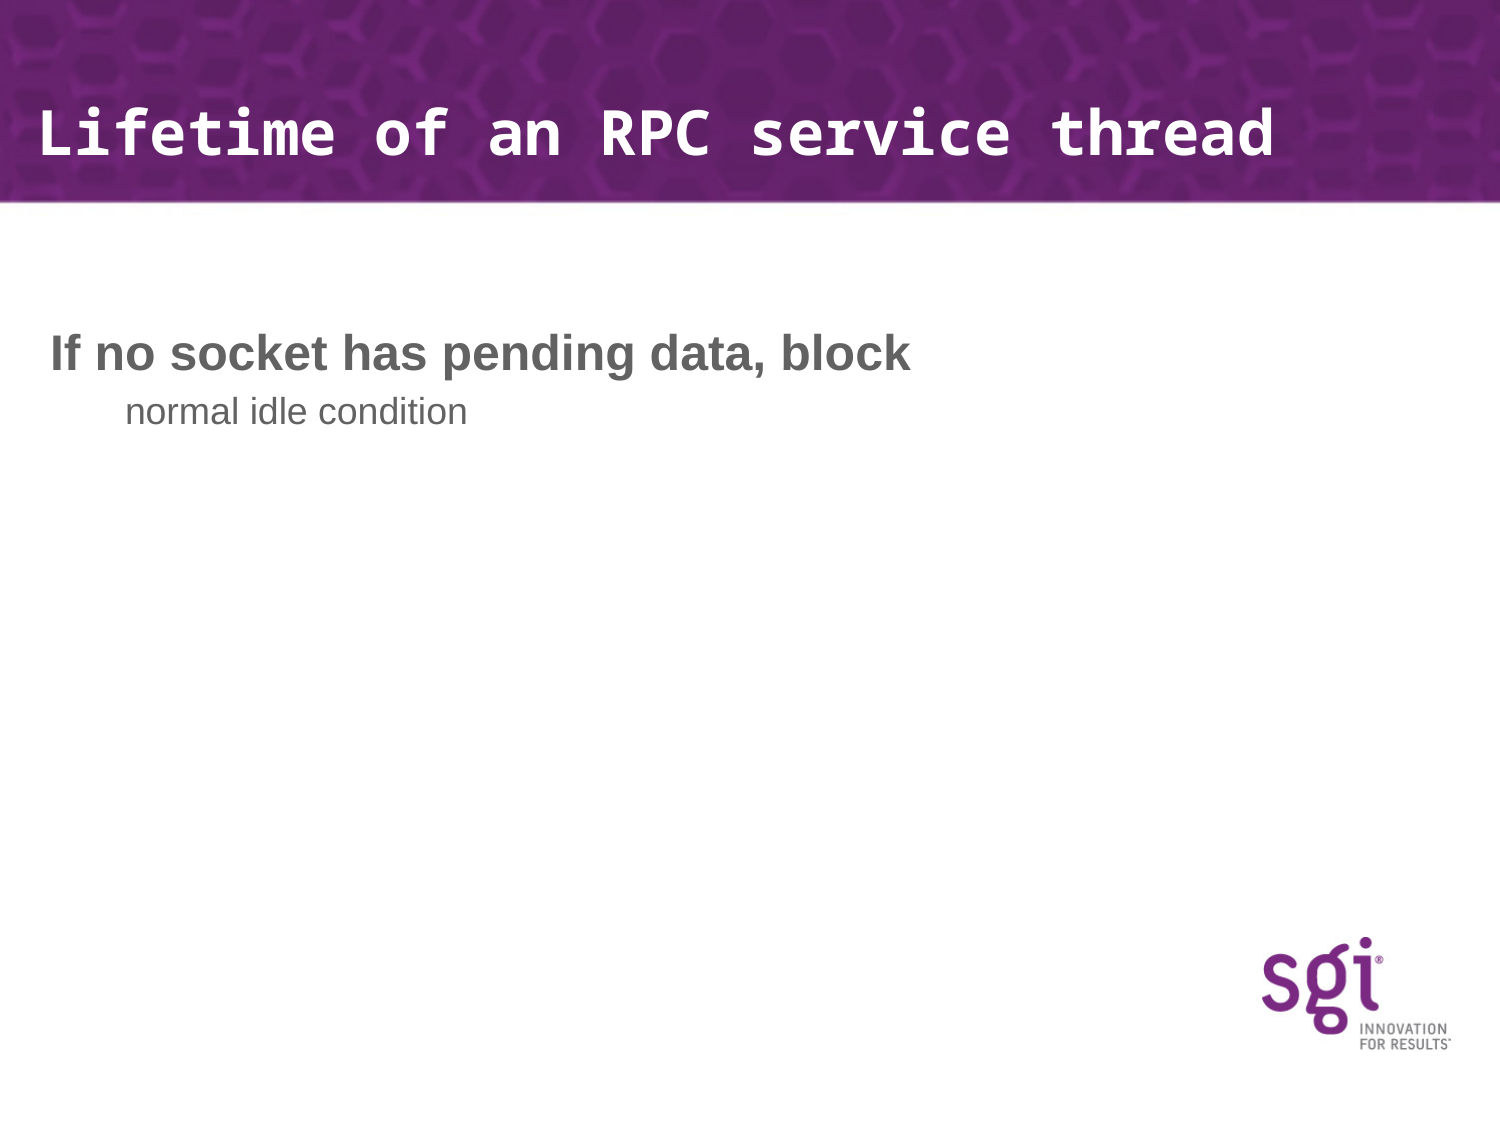

# Lifetime of an RPC service thread
If no socket has pending data, block
normal idle condition